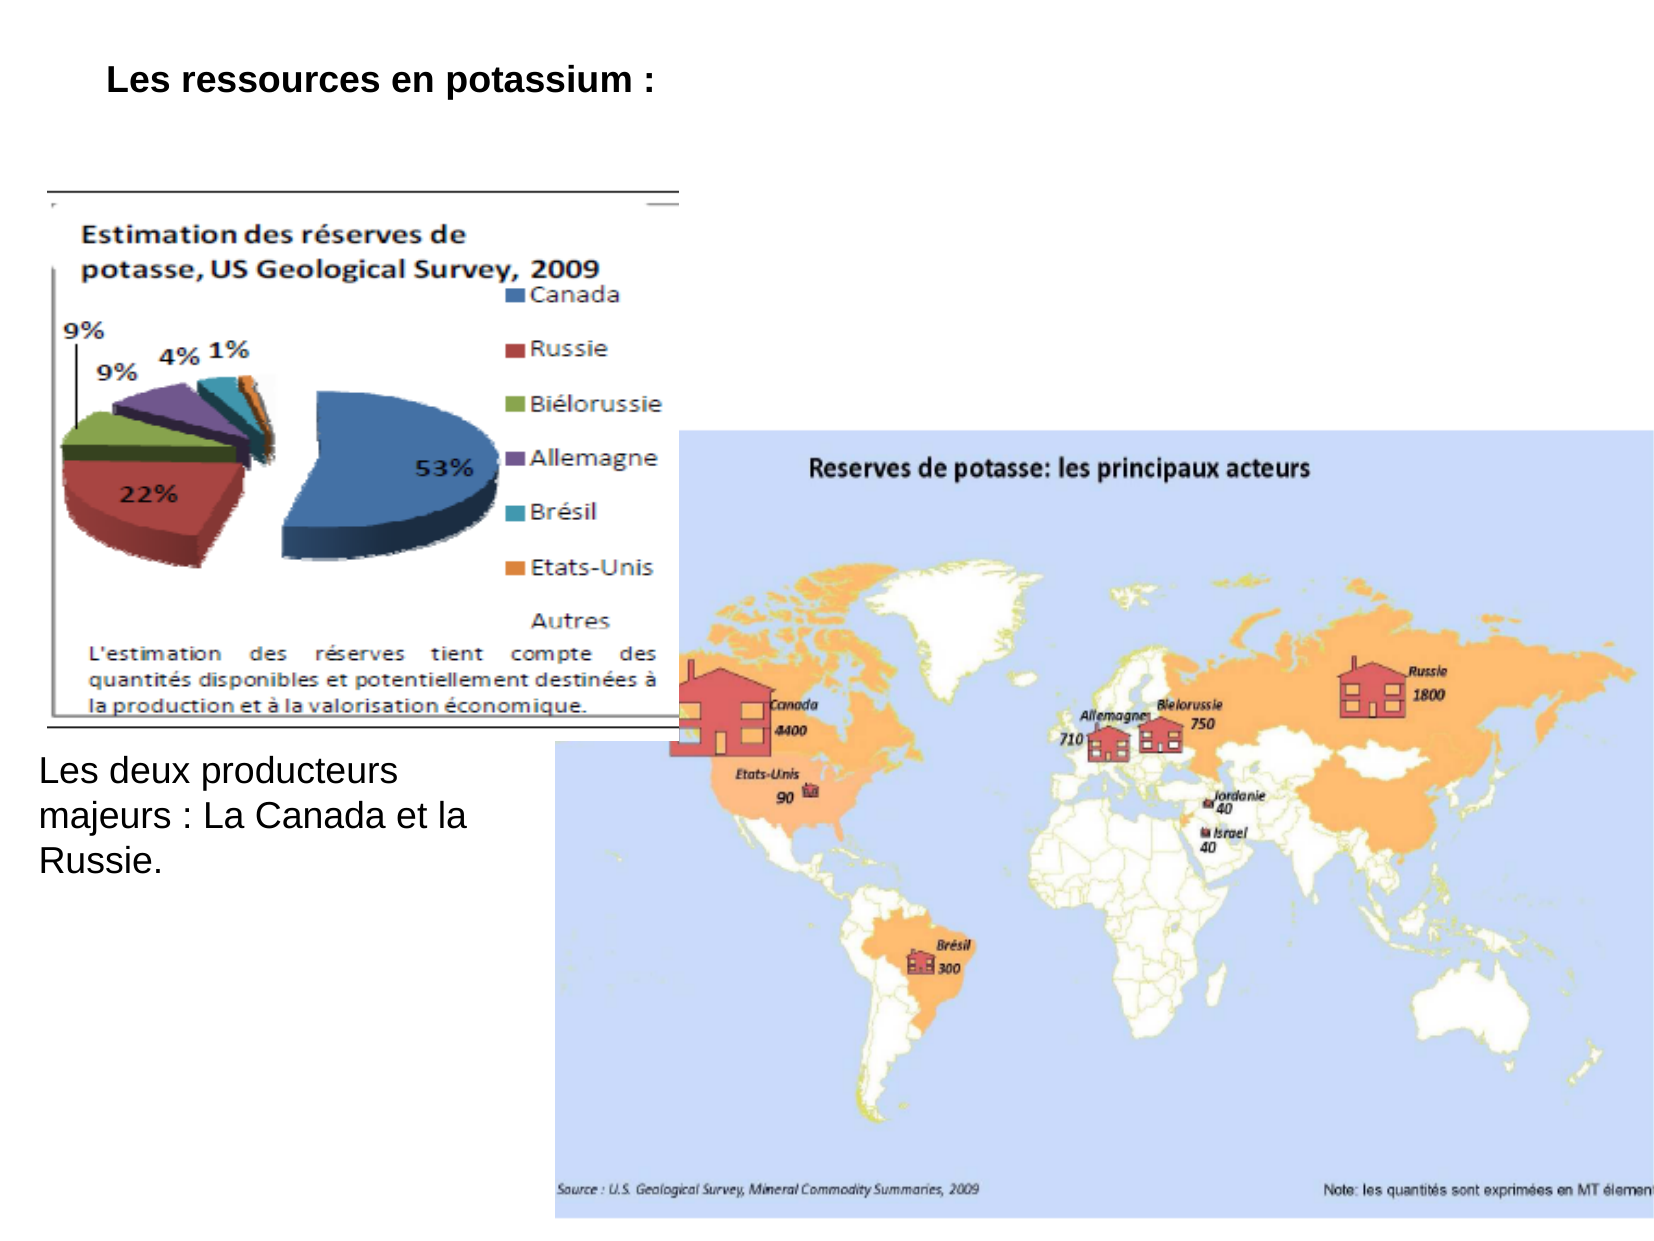

# Les ressources en potassium :
Les deux producteurs majeurs : La Canada et la Russie.